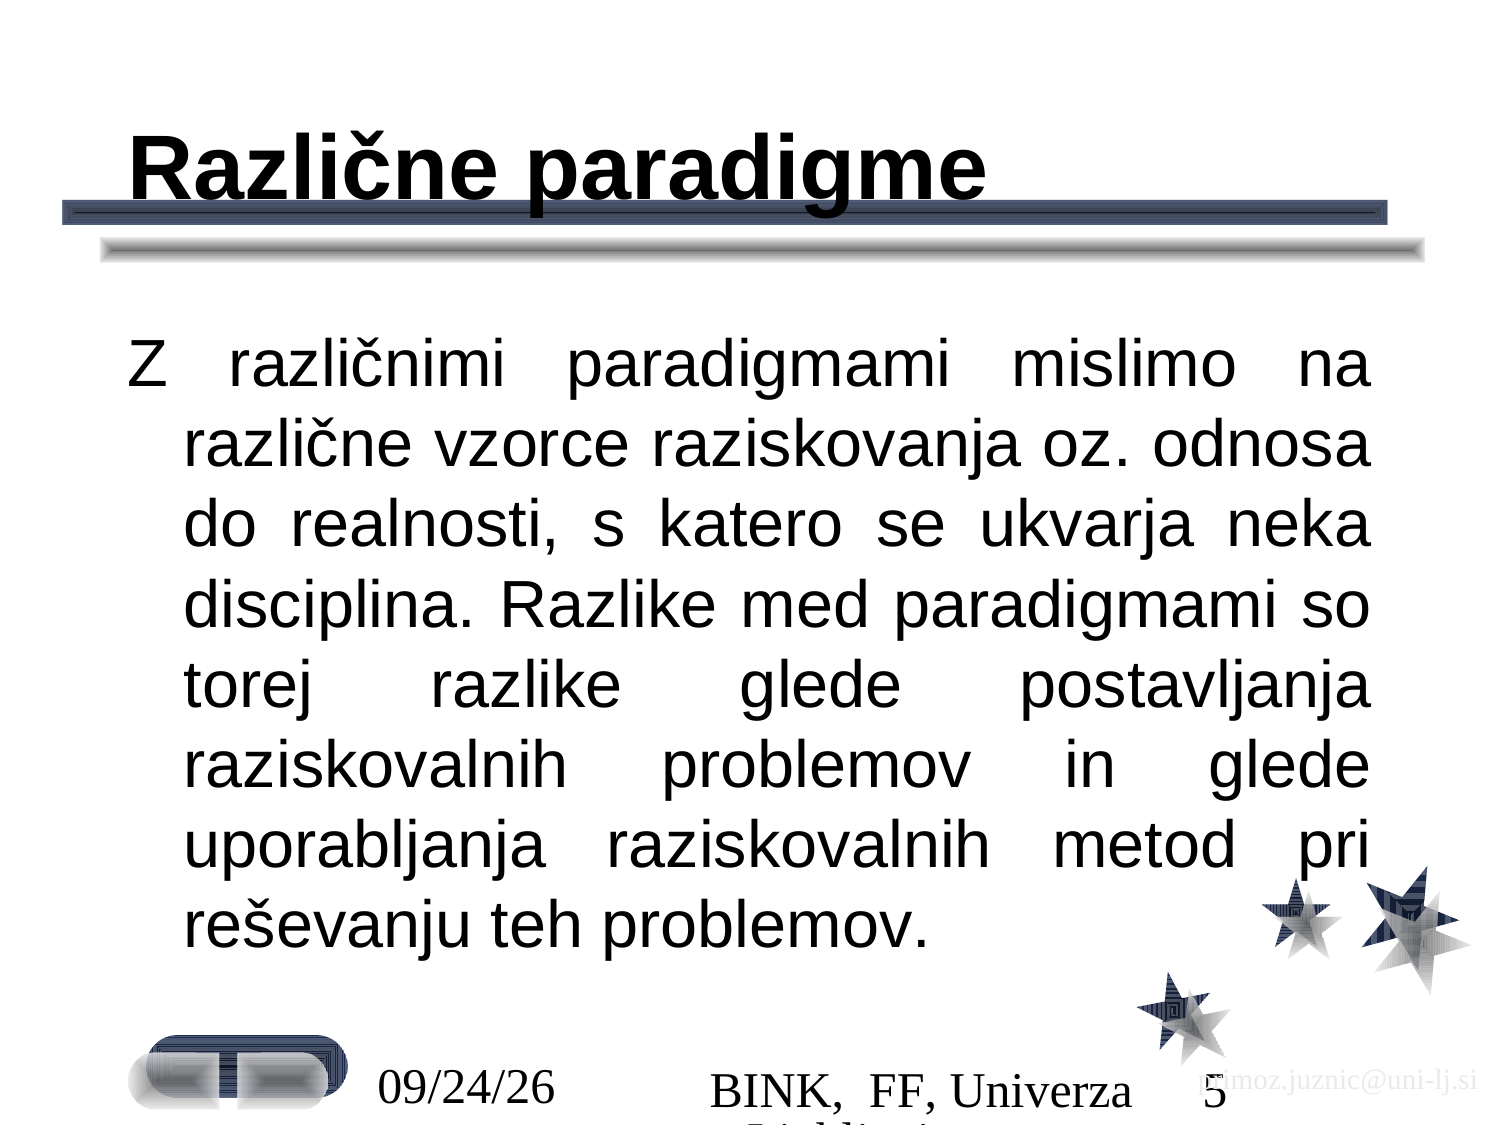

# Različne paradigme
Z različnimi paradigmami mislimo na različne vzorce raziskovanja oz. odnosa do realnosti, s katero se ukvarja neka disciplina. Razlike med paradigmami so torej razlike glede postavljanja raziskovalnih problemov in glede uporabljanja raziskovalnih metod pri reševanju teh problemov.
BINK, FF, Univerza v Ljubljani
5